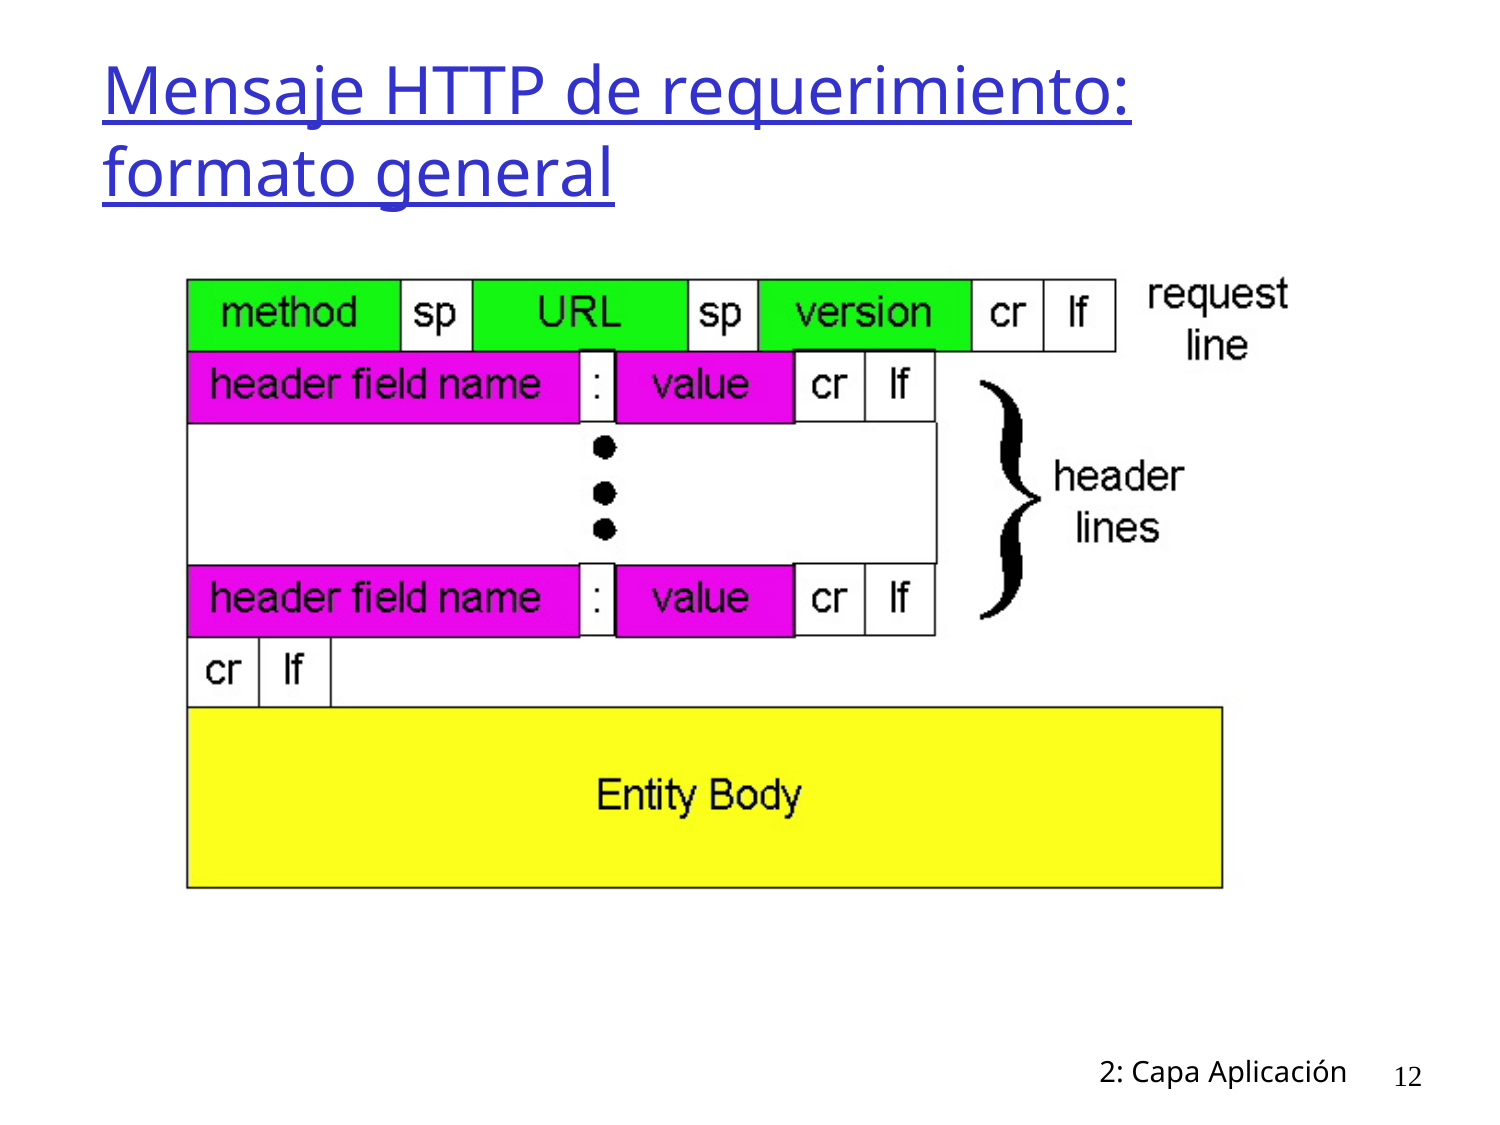

# Mensaje HTTP de requerimiento: formato general